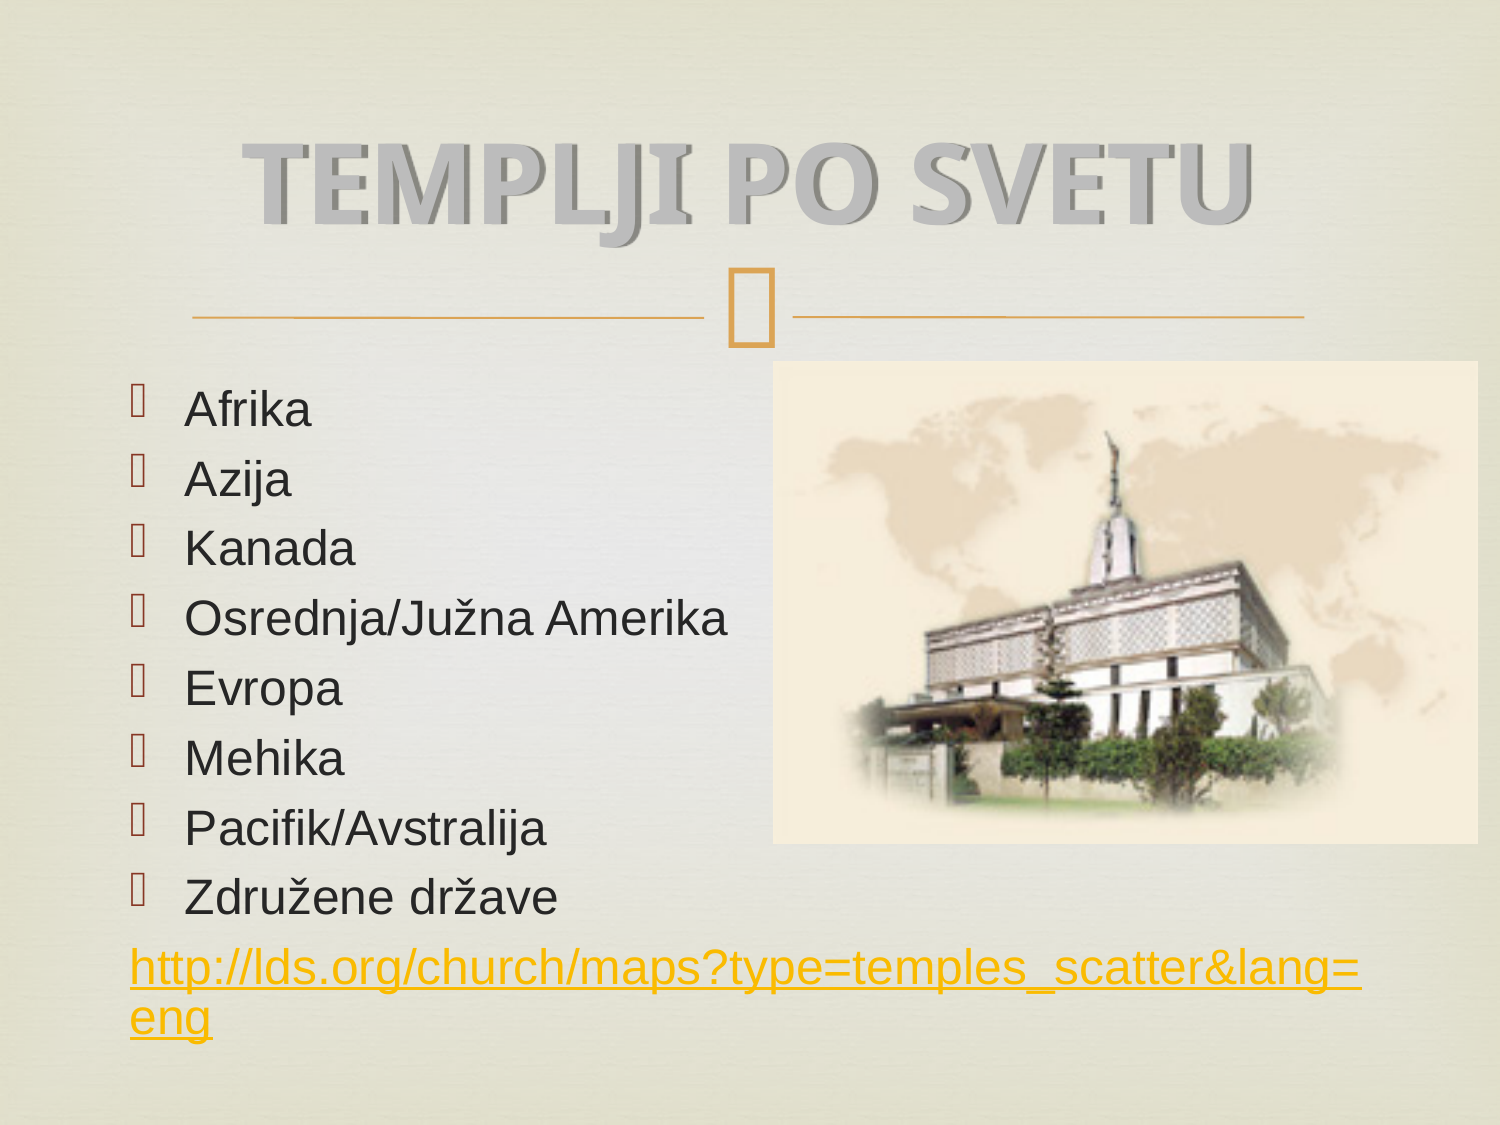

TEMPLJI PO SVETU
# Afrika
Azija
Kanada
Osrednja/Južna Amerika
Evropa
Mehika
Pacifik/Avstralija
Združene države
http://lds.org/church/maps?type=temples_scatter&lang=eng